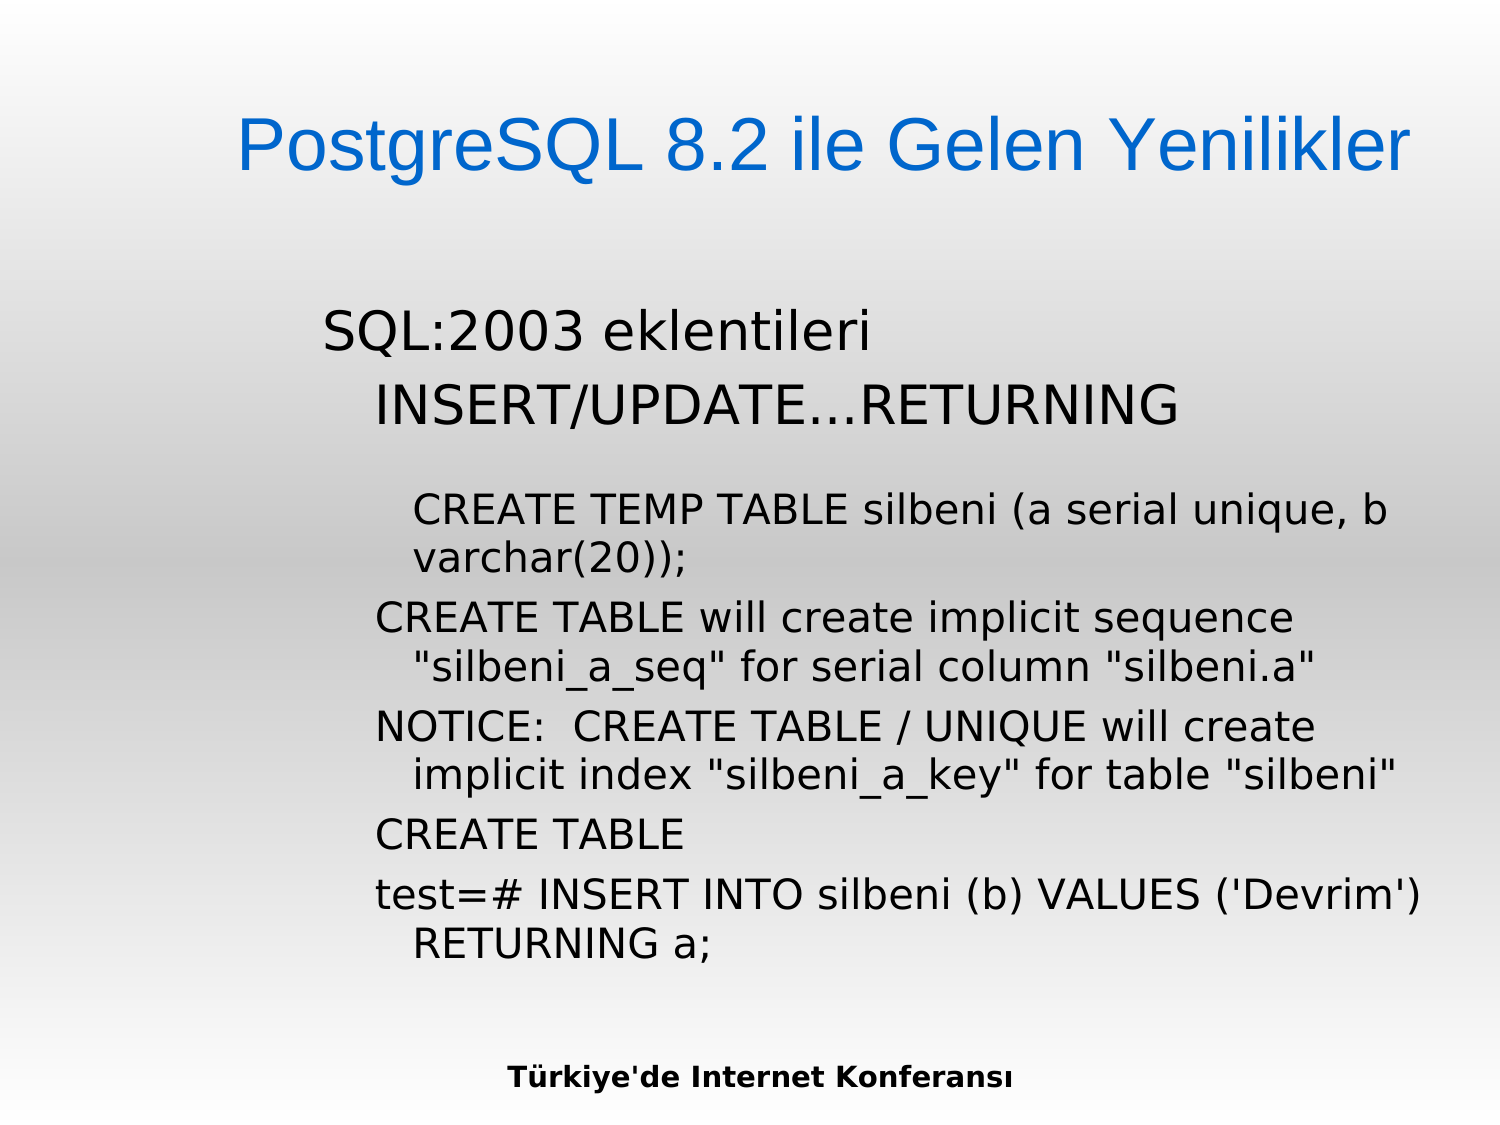

# PostgreSQL 8.2 ile Gelen Yenilikler
SQL:2003 eklentileri
INSERT/UPDATE...RETURNING
CREATE TEMP TABLE silbeni (a serial unique, b varchar(20));
CREATE TABLE will create implicit sequence "silbeni_a_seq" for serial column "silbeni.a"
NOTICE: CREATE TABLE / UNIQUE will create implicit index "silbeni_a_key" for table "silbeni"
CREATE TABLE
test=# INSERT INTO silbeni (b) VALUES ('Devrim') RETURNING a;